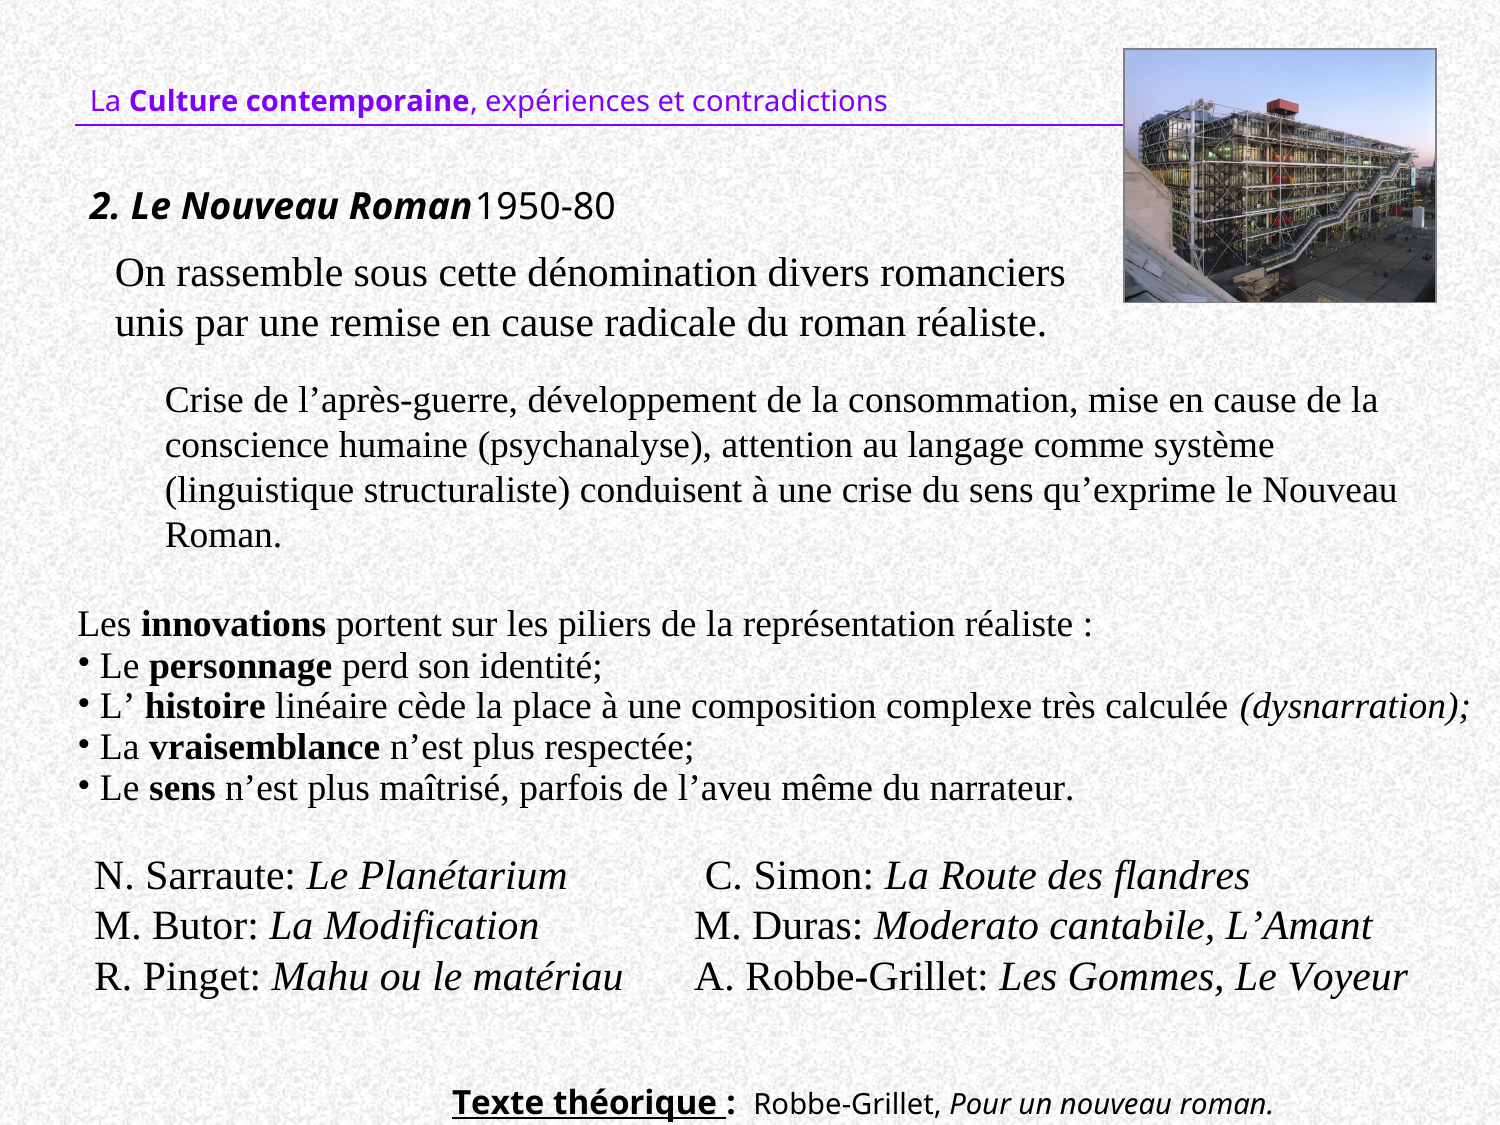

La Culture contemporaine, expériences et contradictions
2. Le Nouveau Roman	1950-80
On rassemble sous cette dénomination divers romanciers unis par une remise en cause radicale du roman réaliste.
Crise de l’après-guerre, développement de la consommation, mise en cause de la conscience humaine (psychanalyse), attention au langage comme système (linguistique structuraliste) conduisent à une crise du sens qu’exprime le Nouveau Roman.
Les innovations portent sur les piliers de la représentation réaliste :
 Le personnage perd son identité;
 L’ histoire linéaire cède la place à une composition complexe très calculée (dysnarration);
 La vraisemblance n’est plus respectée;
 Le sens n’est plus maîtrisé, parfois de l’aveu même du narrateur.
N. Sarraute: Le Planétarium	 C. Simon: La Route des flandres
M. Butor: La Modification 	M. Duras: Moderato cantabile, L’Amant
R. Pinget: Mahu ou le matériau	A. Robbe-Grillet: Les Gommes, Le Voyeur
Texte théorique : Robbe-Grillet, Pour un nouveau roman.